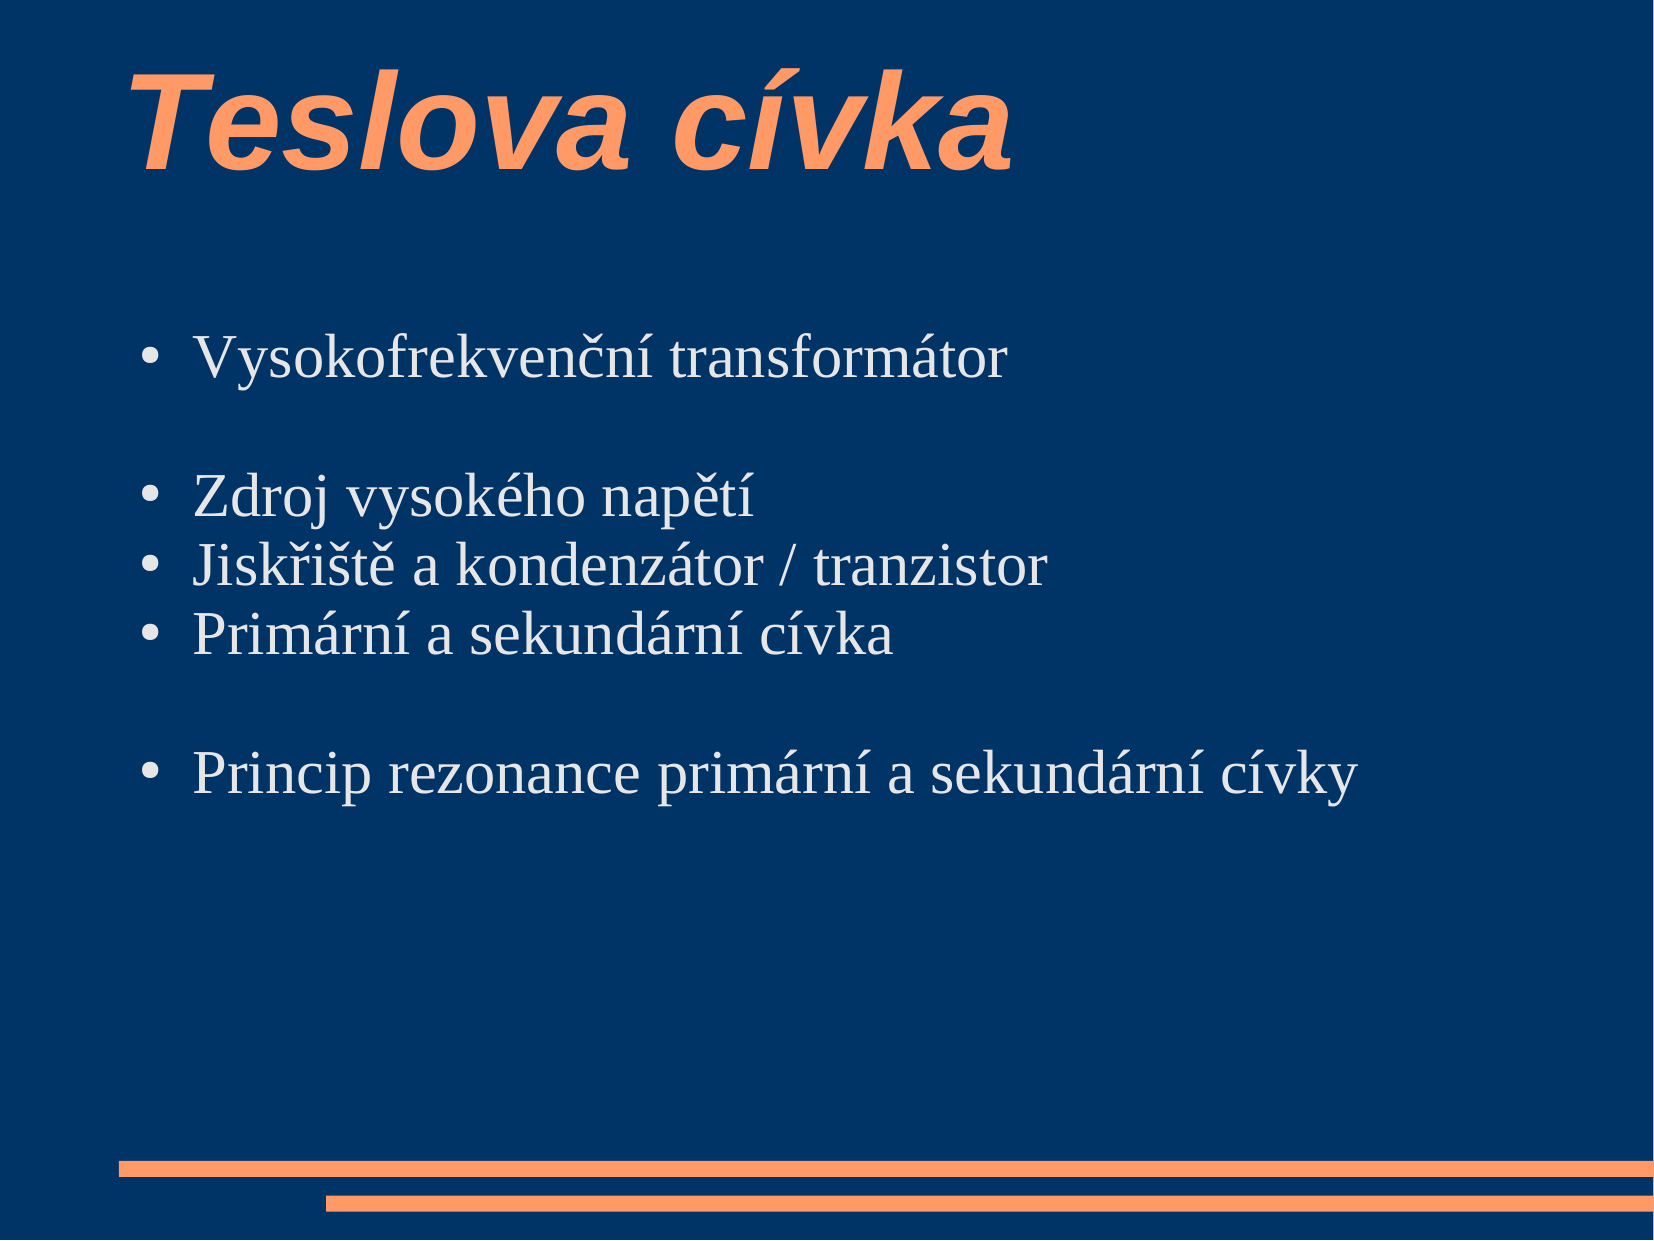

# Teslova cívka
Vysokofrekvenční transformátor
Zdroj vysokého napětí
Jiskřiště a kondenzátor / tranzistor
Primární a sekundární cívka
Princip rezonance primární a sekundární cívky